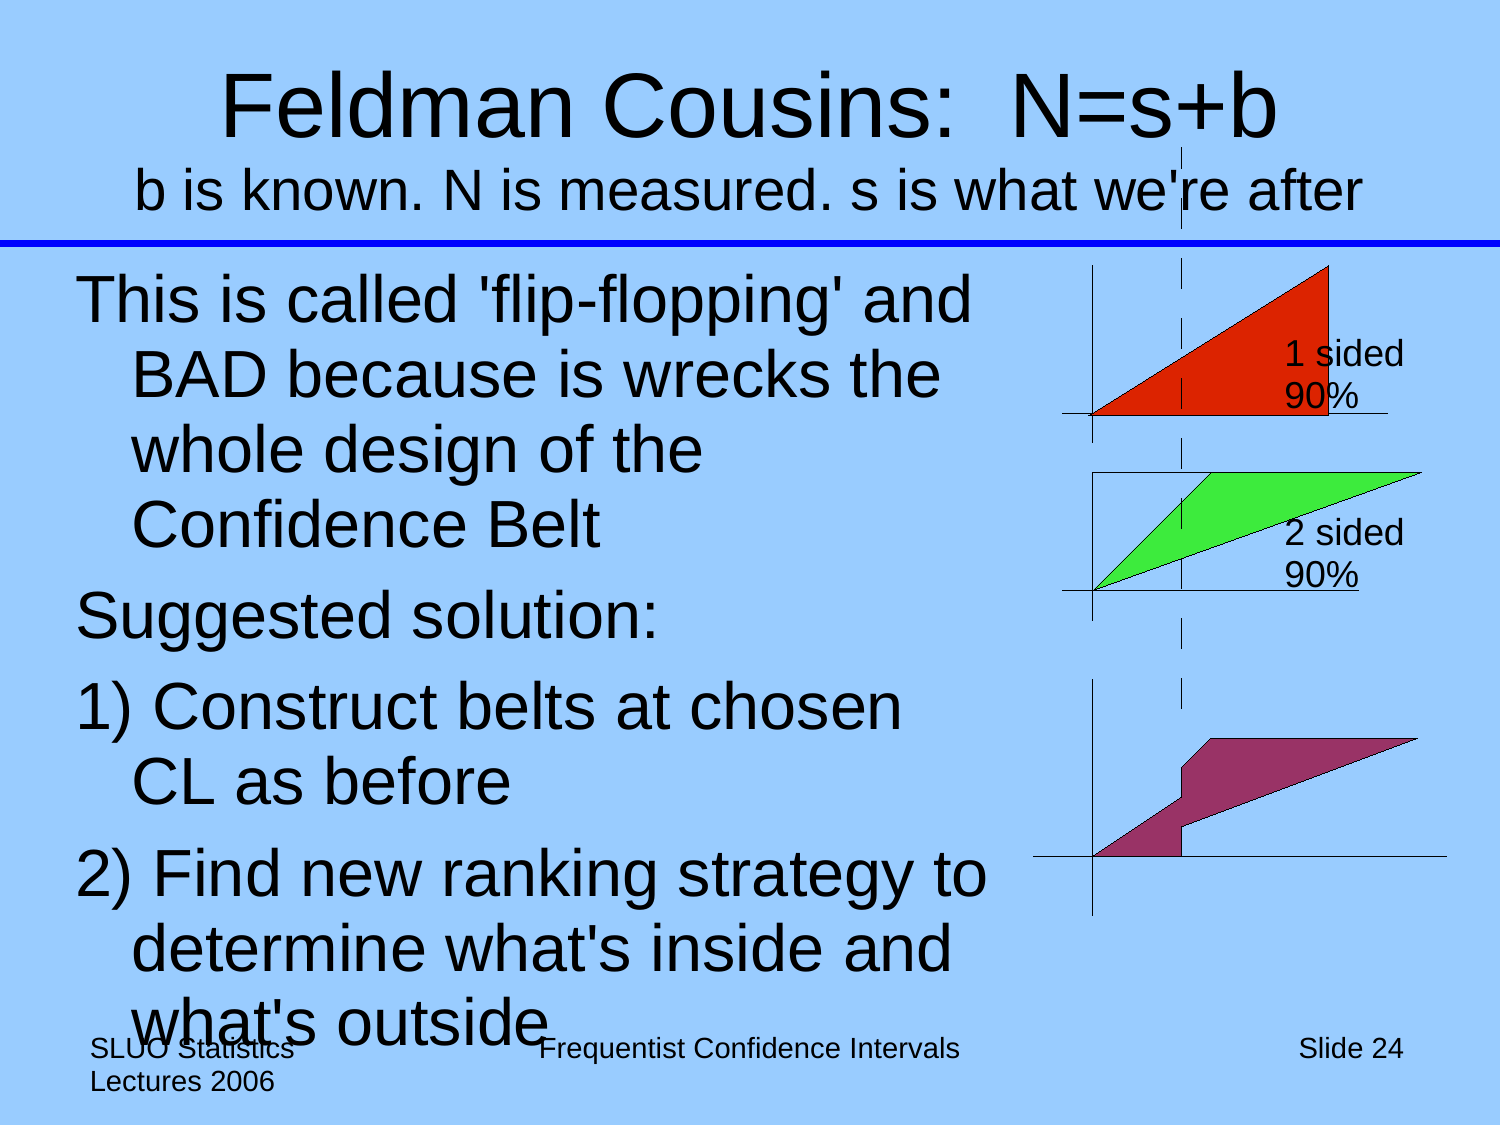

# Feldman Cousins: N=s+b b is known. N is measured. s is what we're after
This is called 'flip-flopping' and BAD because is wrecks the whole design of the Confidence Belt
Suggested solution:
1) Construct belts at chosen CL as before
2) Find new ranking strategy to determine what's inside and what's outside
1 sided 90%
2 sided 90%
24